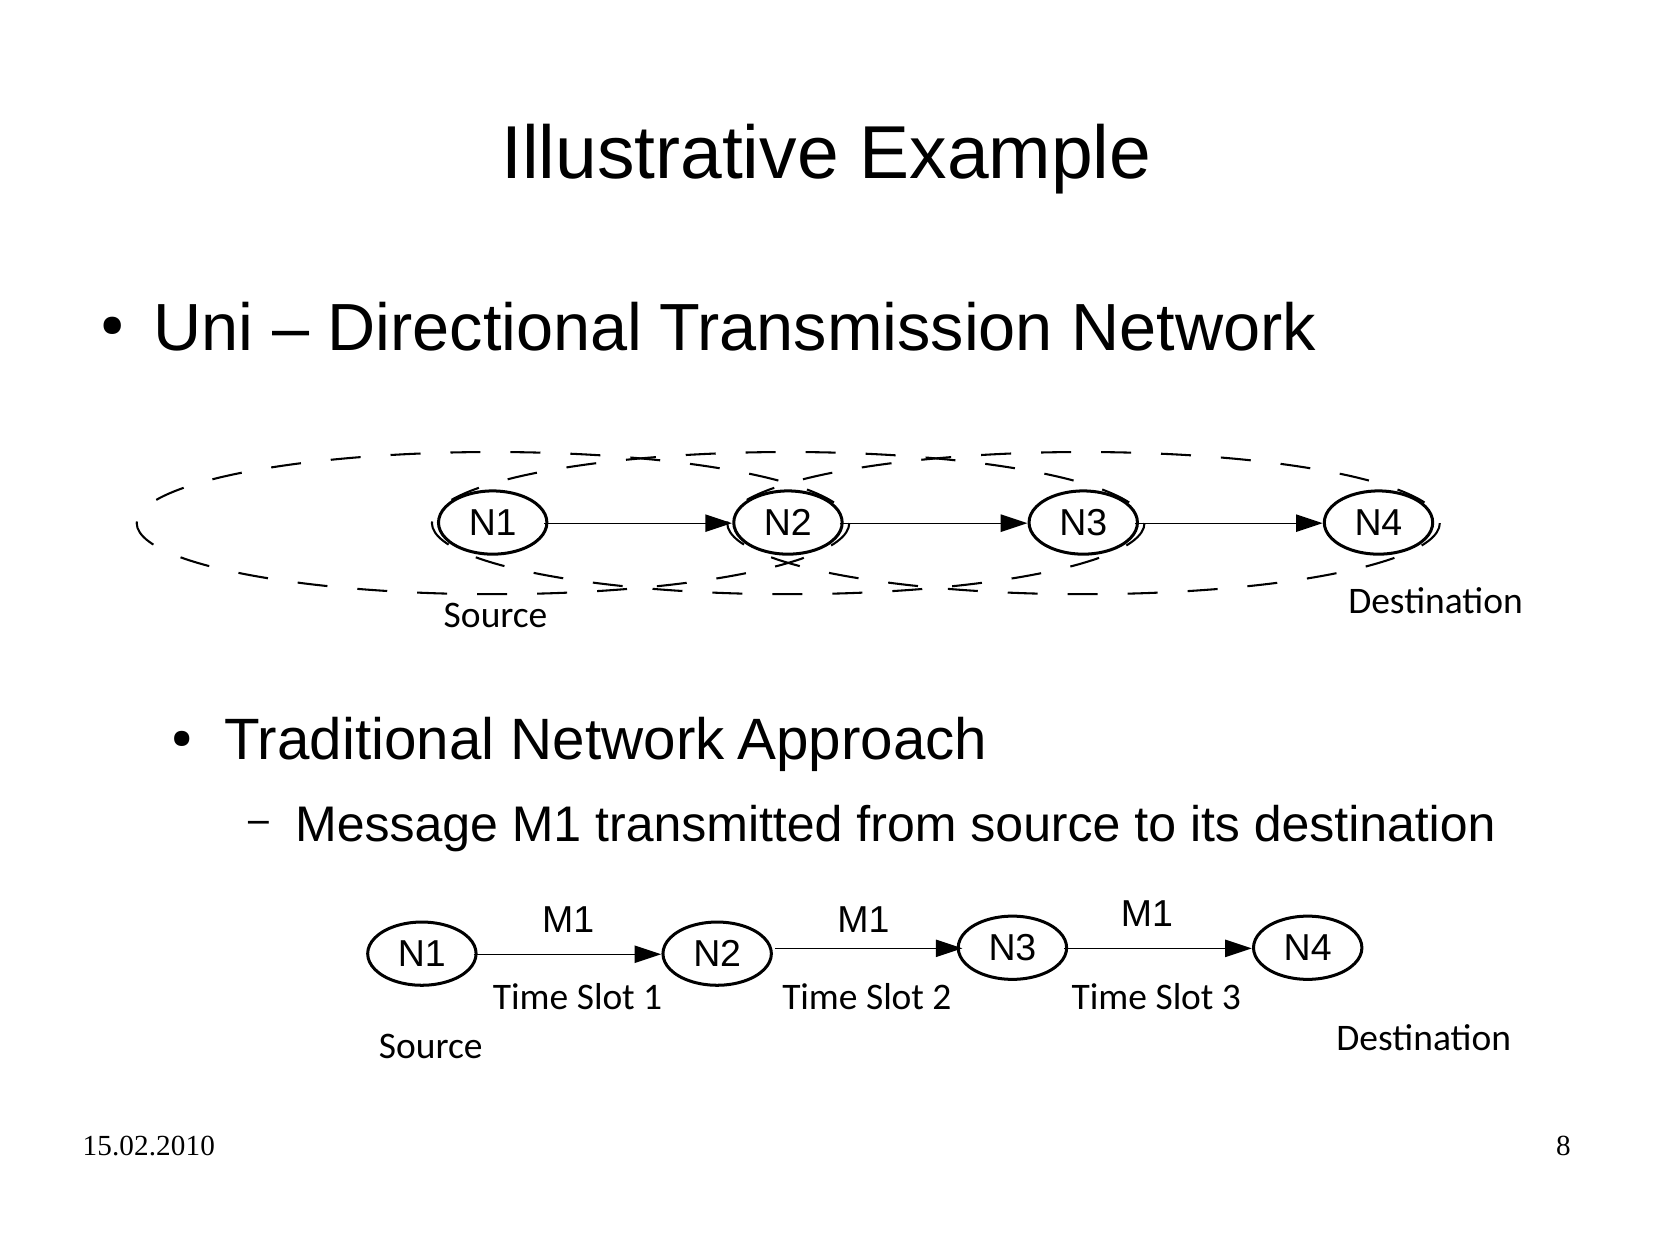

# Illustrative Example
Uni – Directional Transmission Network
Traditional Network Approach
Message M1 transmitted from source to its destination
N1
N2
N3
N4
Destination
Source
M1
M1
M1
N3
N4
N1
N2
Time Slot 1
Time Slot 2
Time Slot 3
Destination
Source
15.02.2010
8